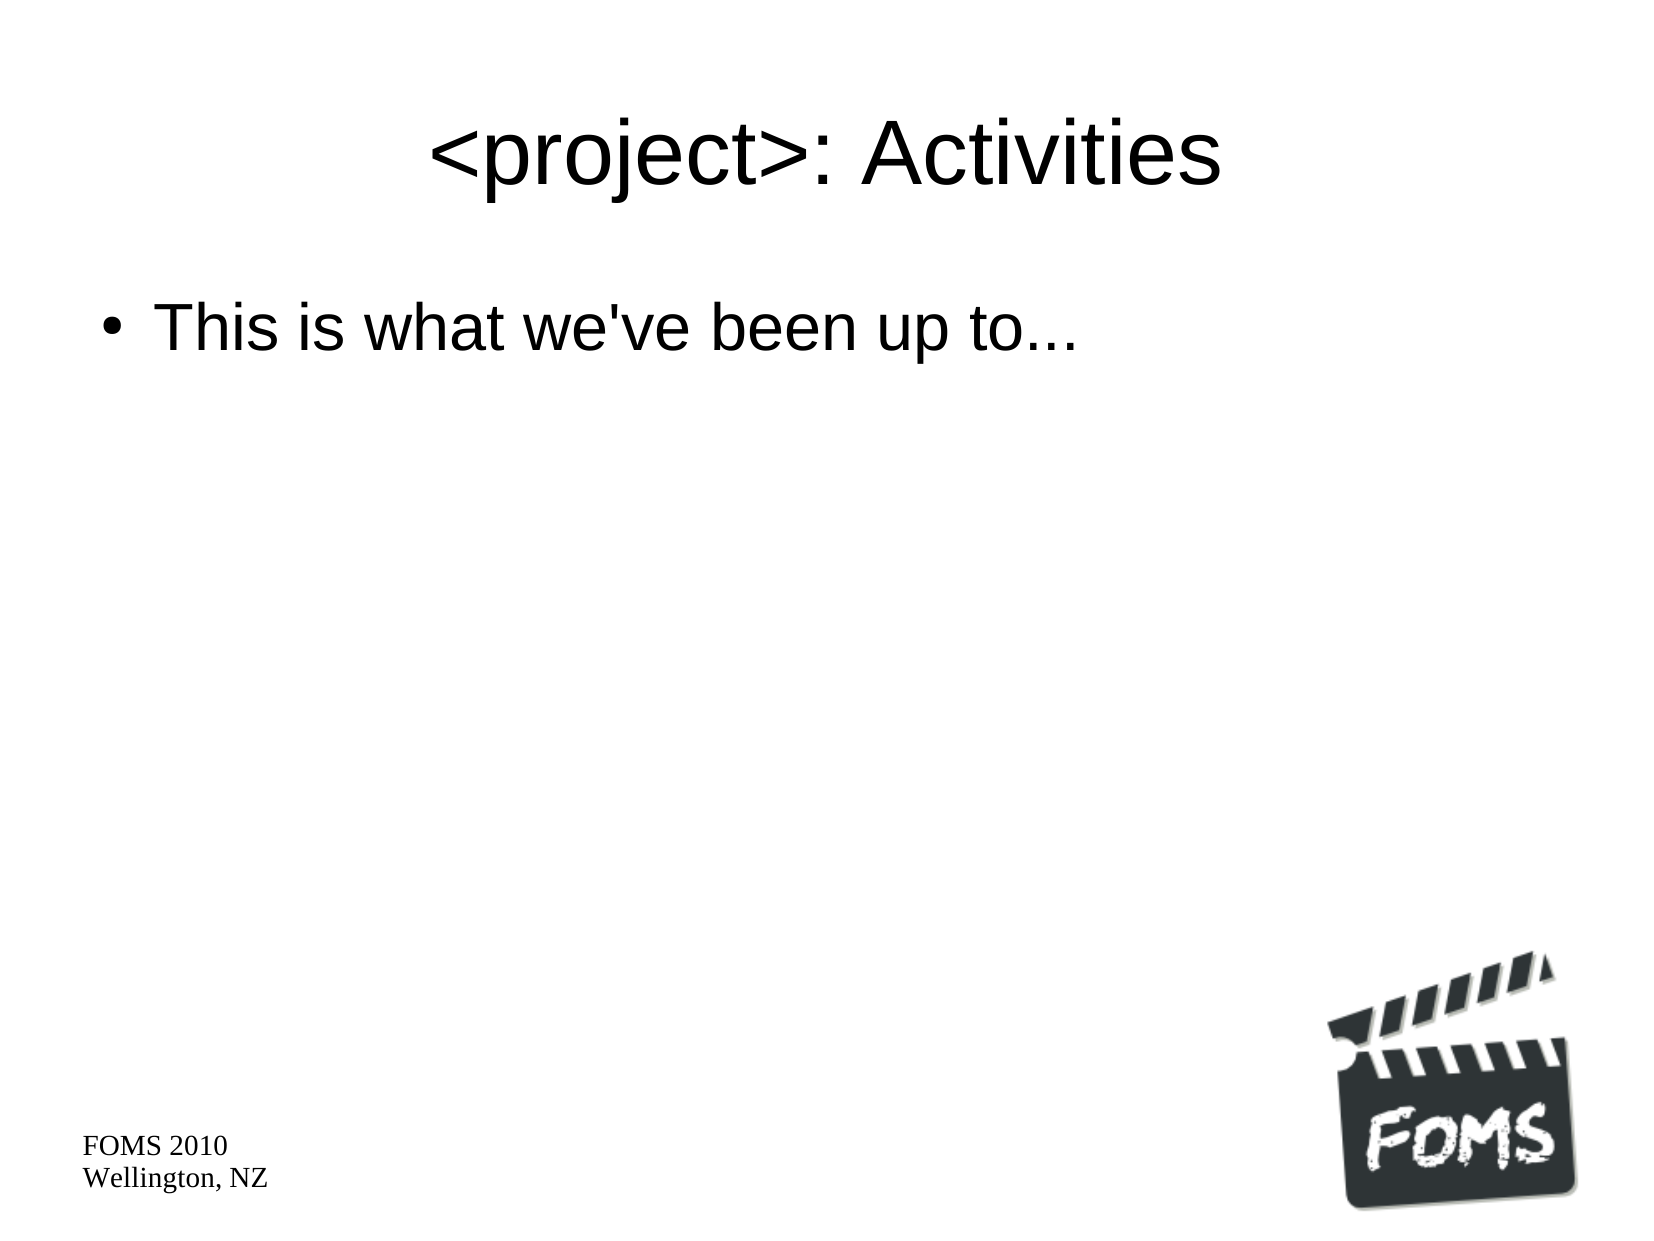

# <project>: Activities
This is what we've been up to...